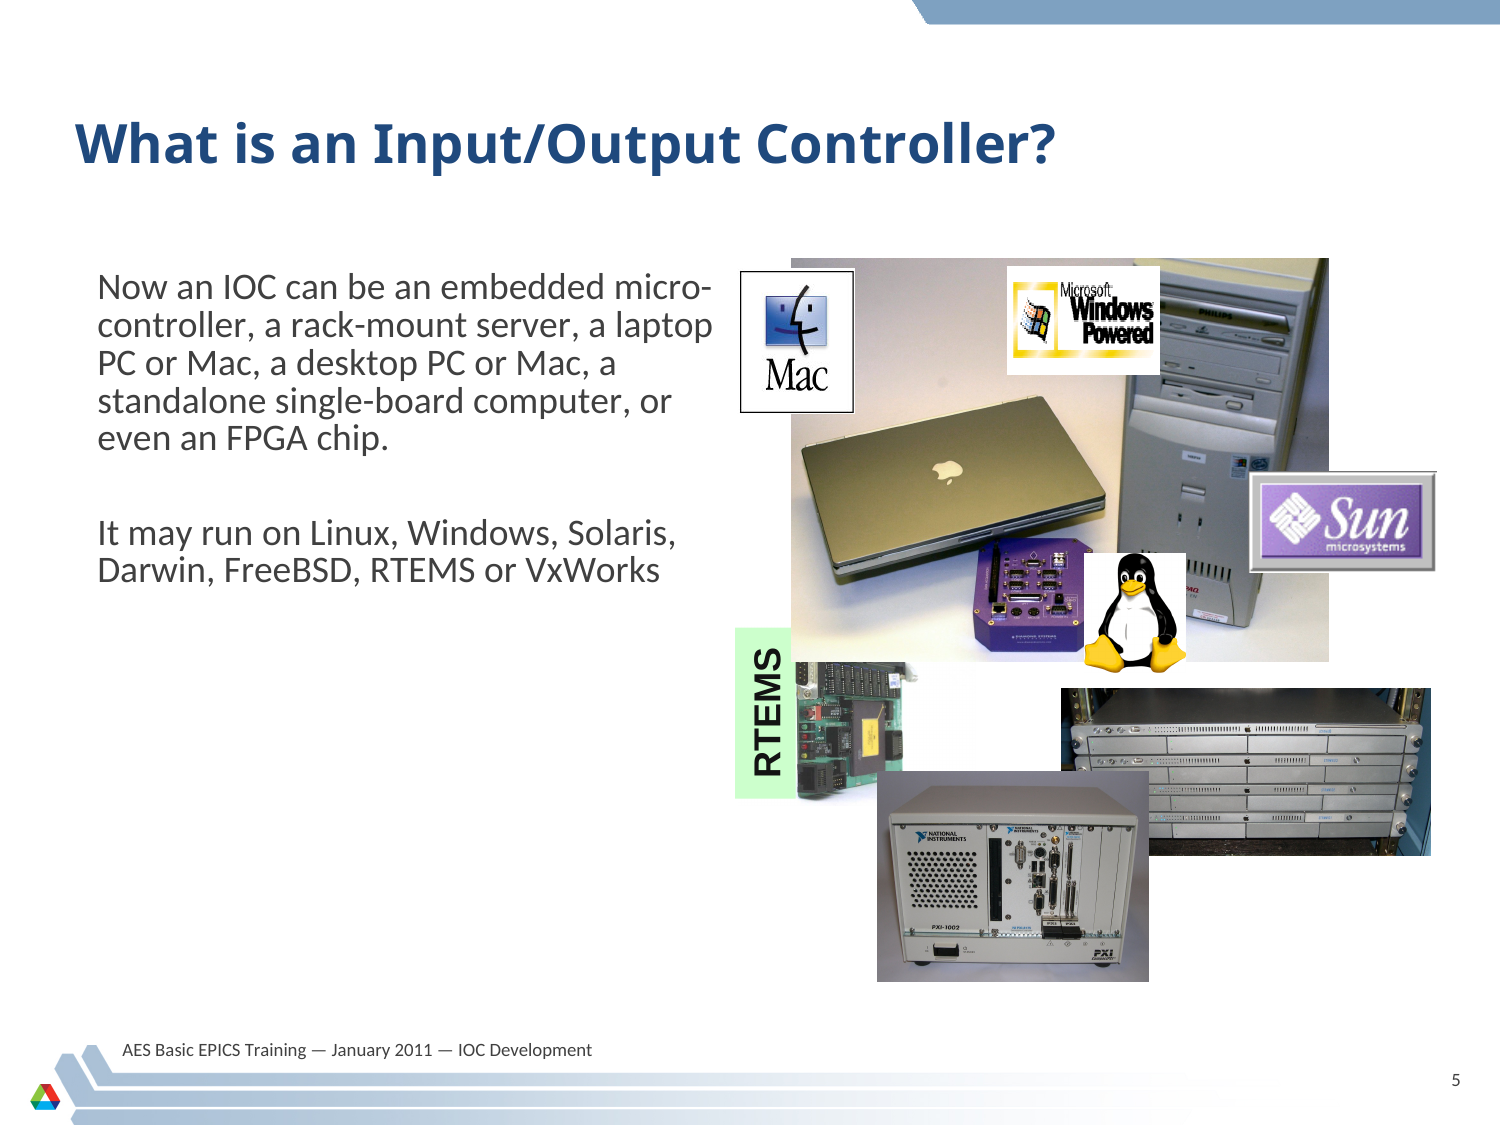

# What is an Input/Output Controller?
Now an IOC can be an embedded micro-controller, a rack-mount server, a laptop PC or Mac, a desktop PC or Mac, a standalone single-board computer, or even an FPGA chip.
It may run on Linux, Windows, Solaris, Darwin, FreeBSD, RTEMS or VxWorks
RTEMS
AES Basic EPICS Training — January 2011 — IOC Development
5